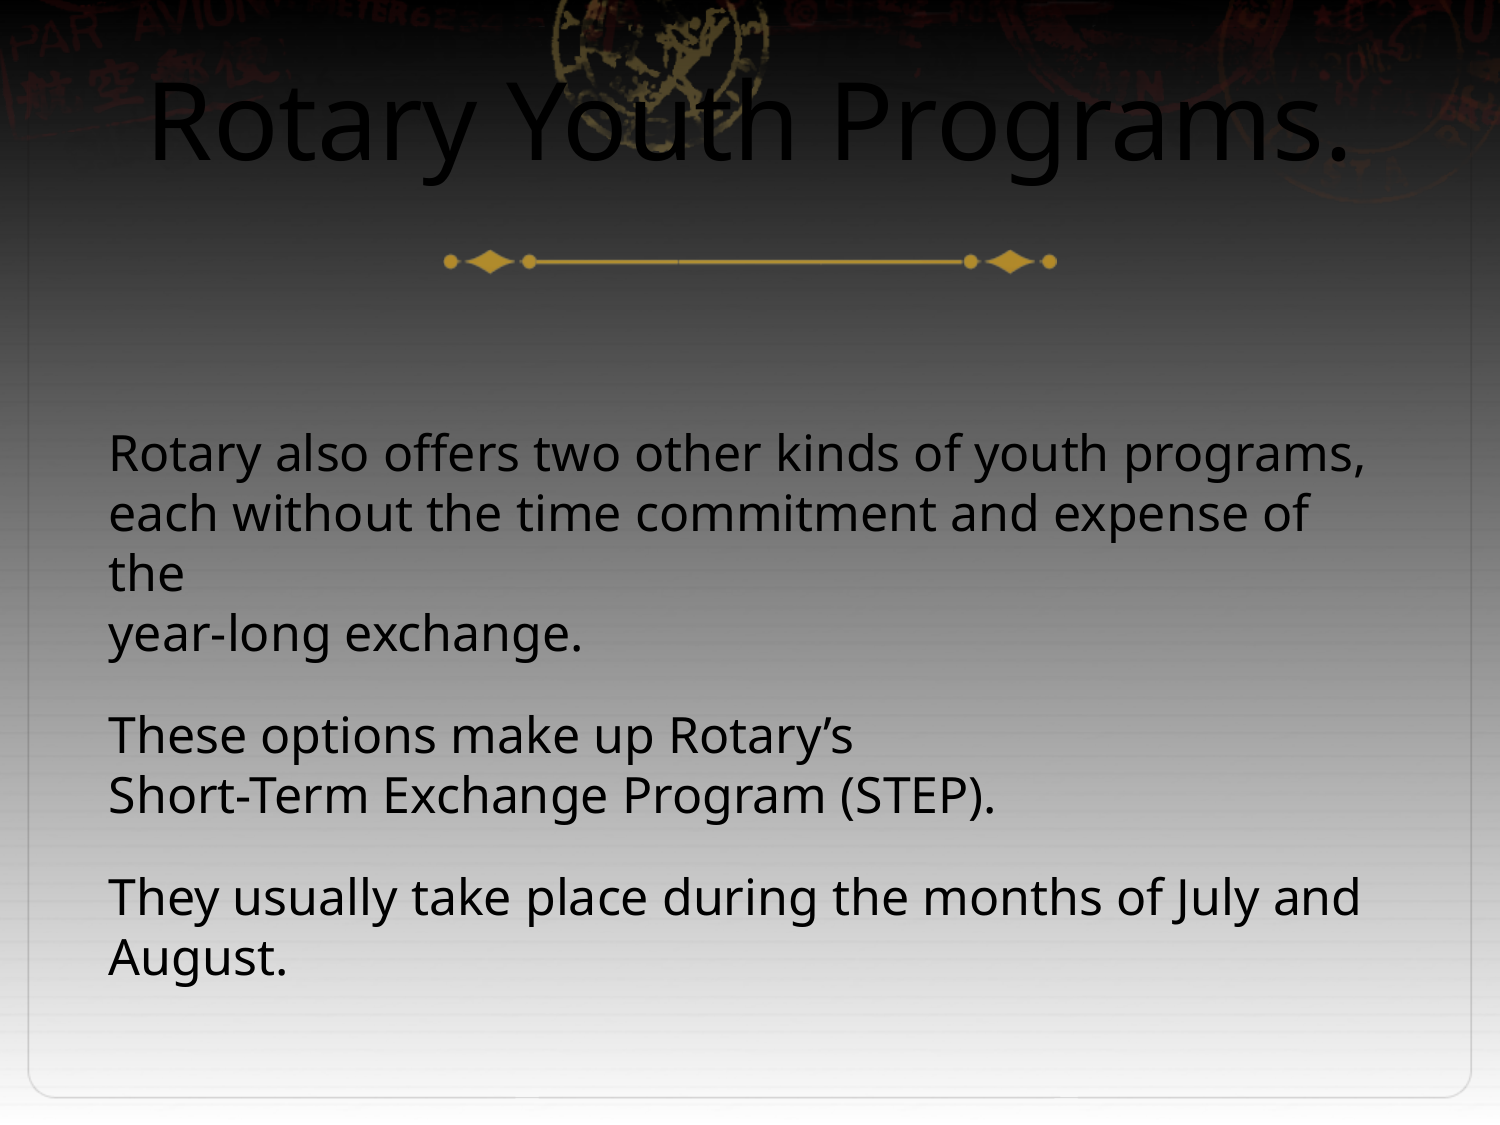

# Rotary Youth Programs.
Rotary also offers two other kinds of youth programs,
each without the time commitment and expense of the
year-long exchange.
These options make up Rotary’s
Short-Term Exchange Program (STEP).
They usually take place during the months of July and August.